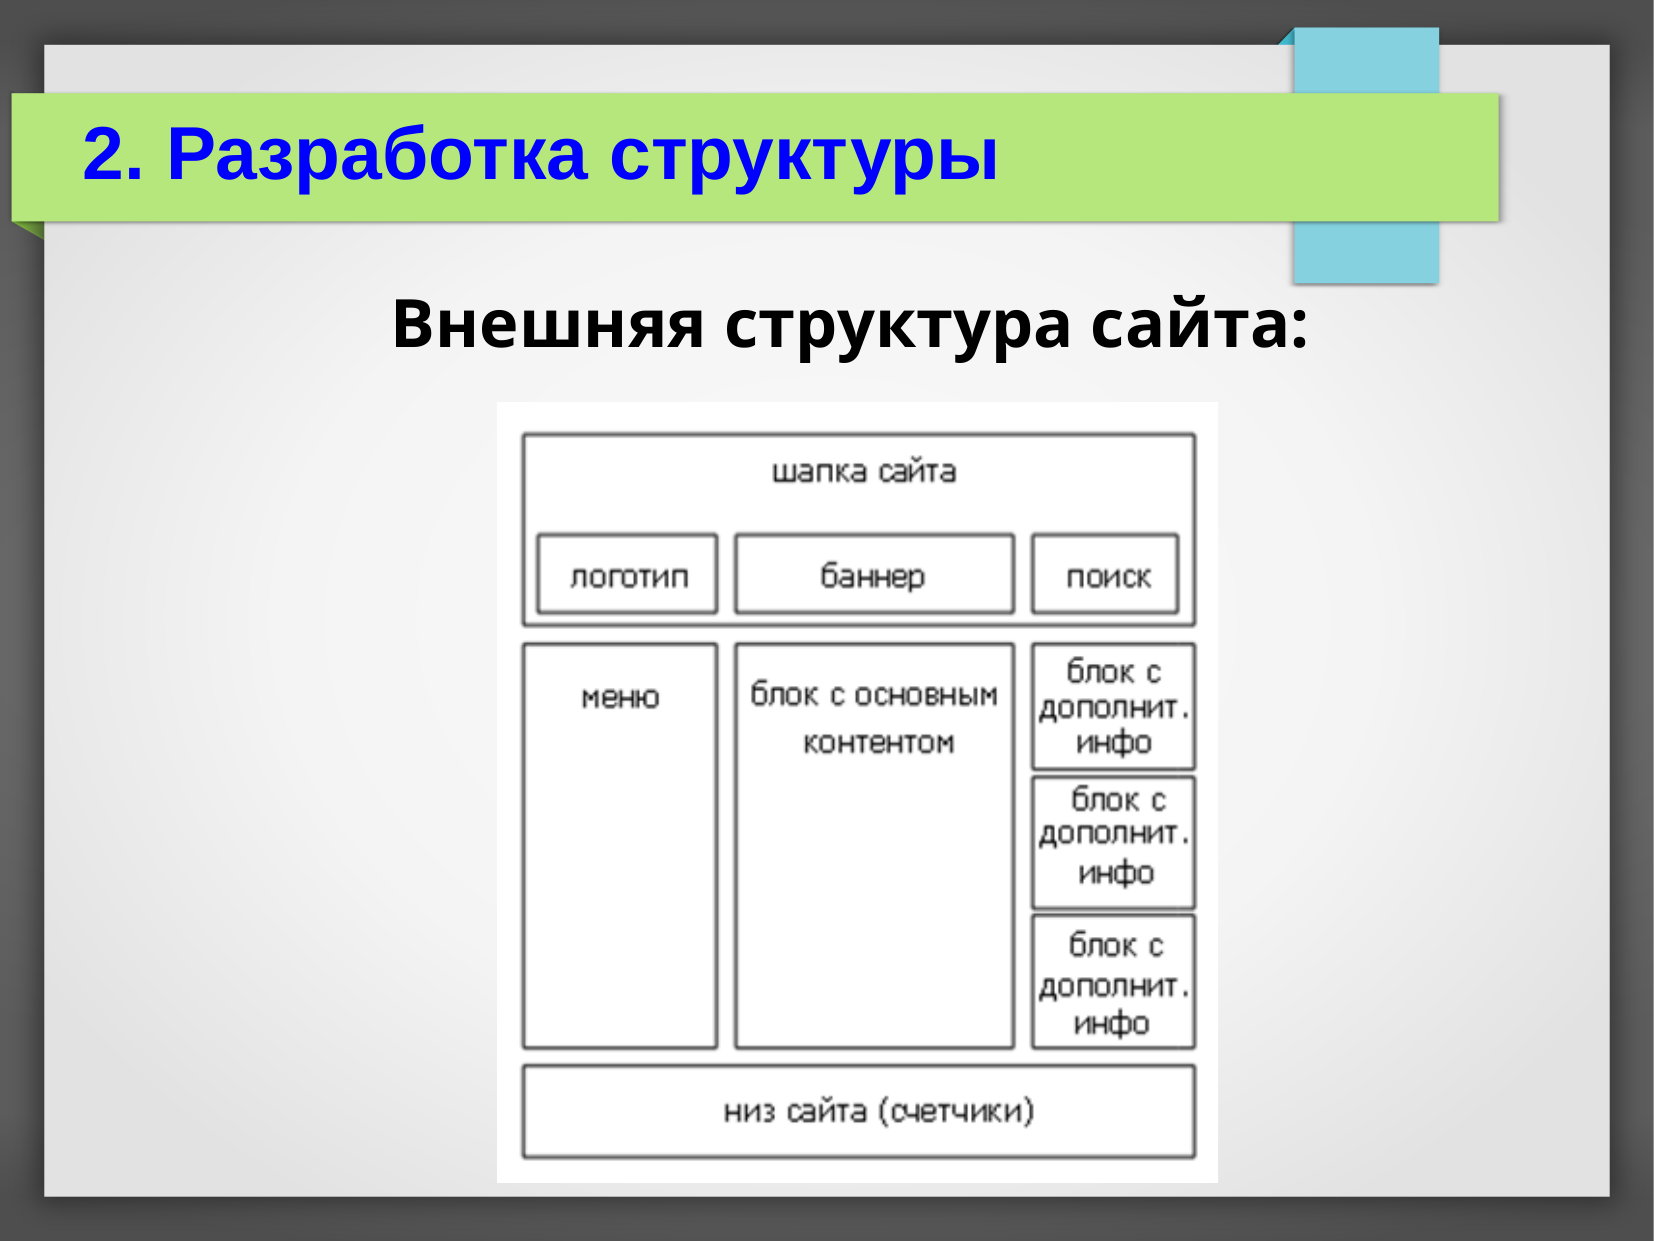

# 2. Разработка структуры
Внешняя структура сайта: